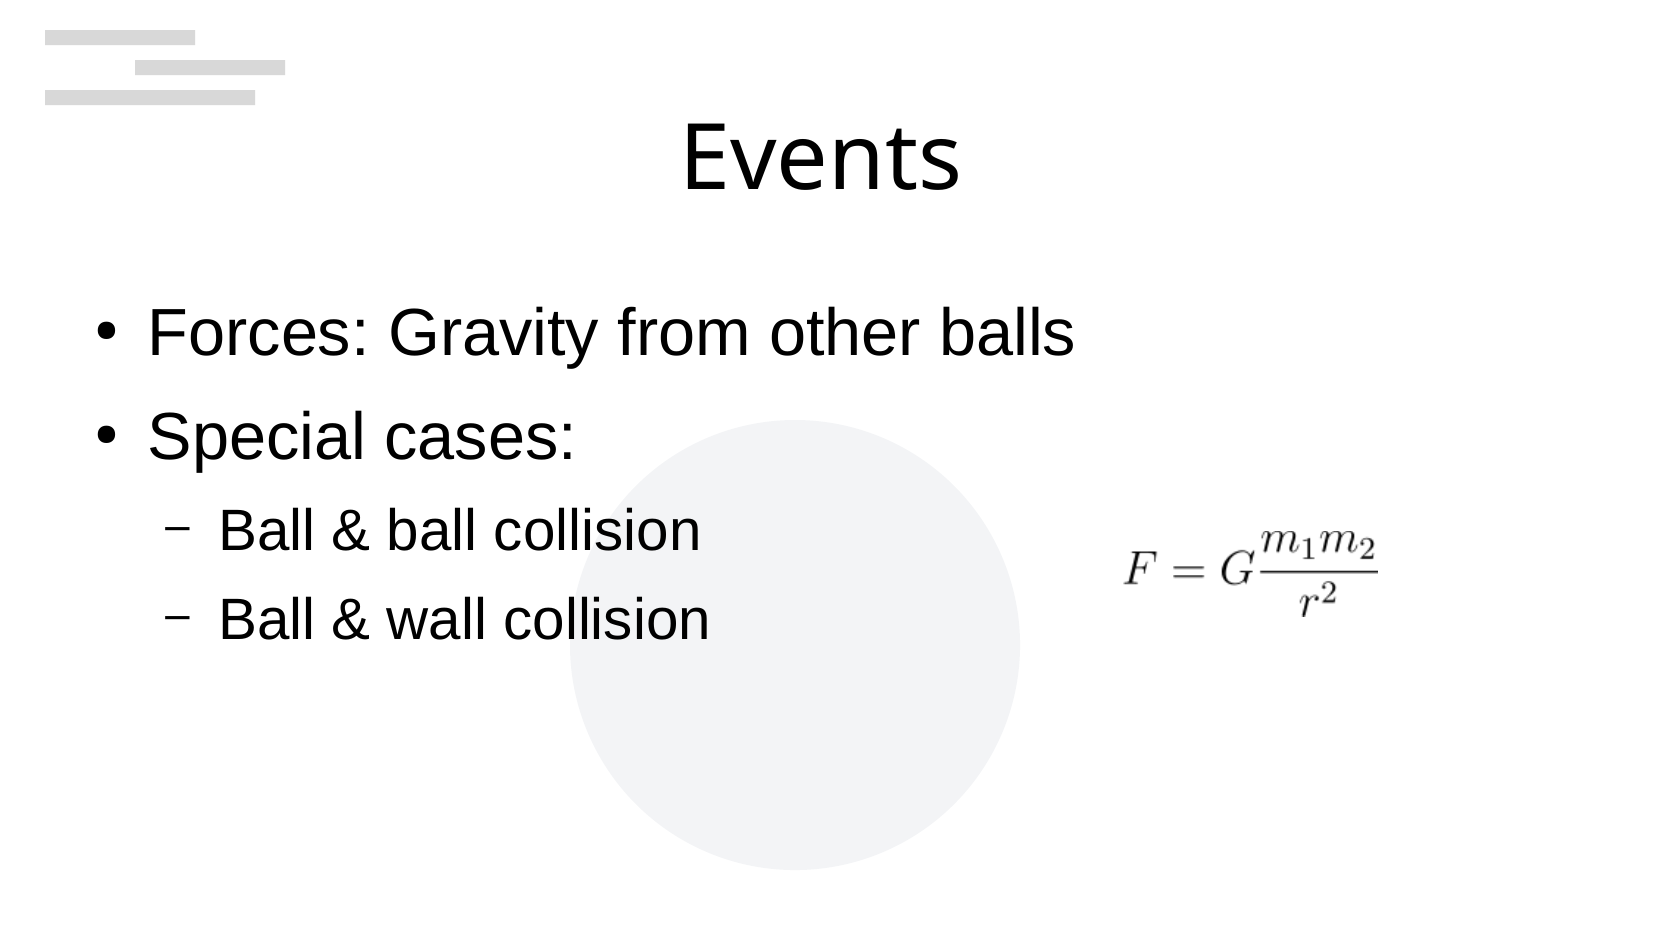

# Events
Forces: Gravity from other balls
Special cases:
Ball & ball collision
Ball & wall collision